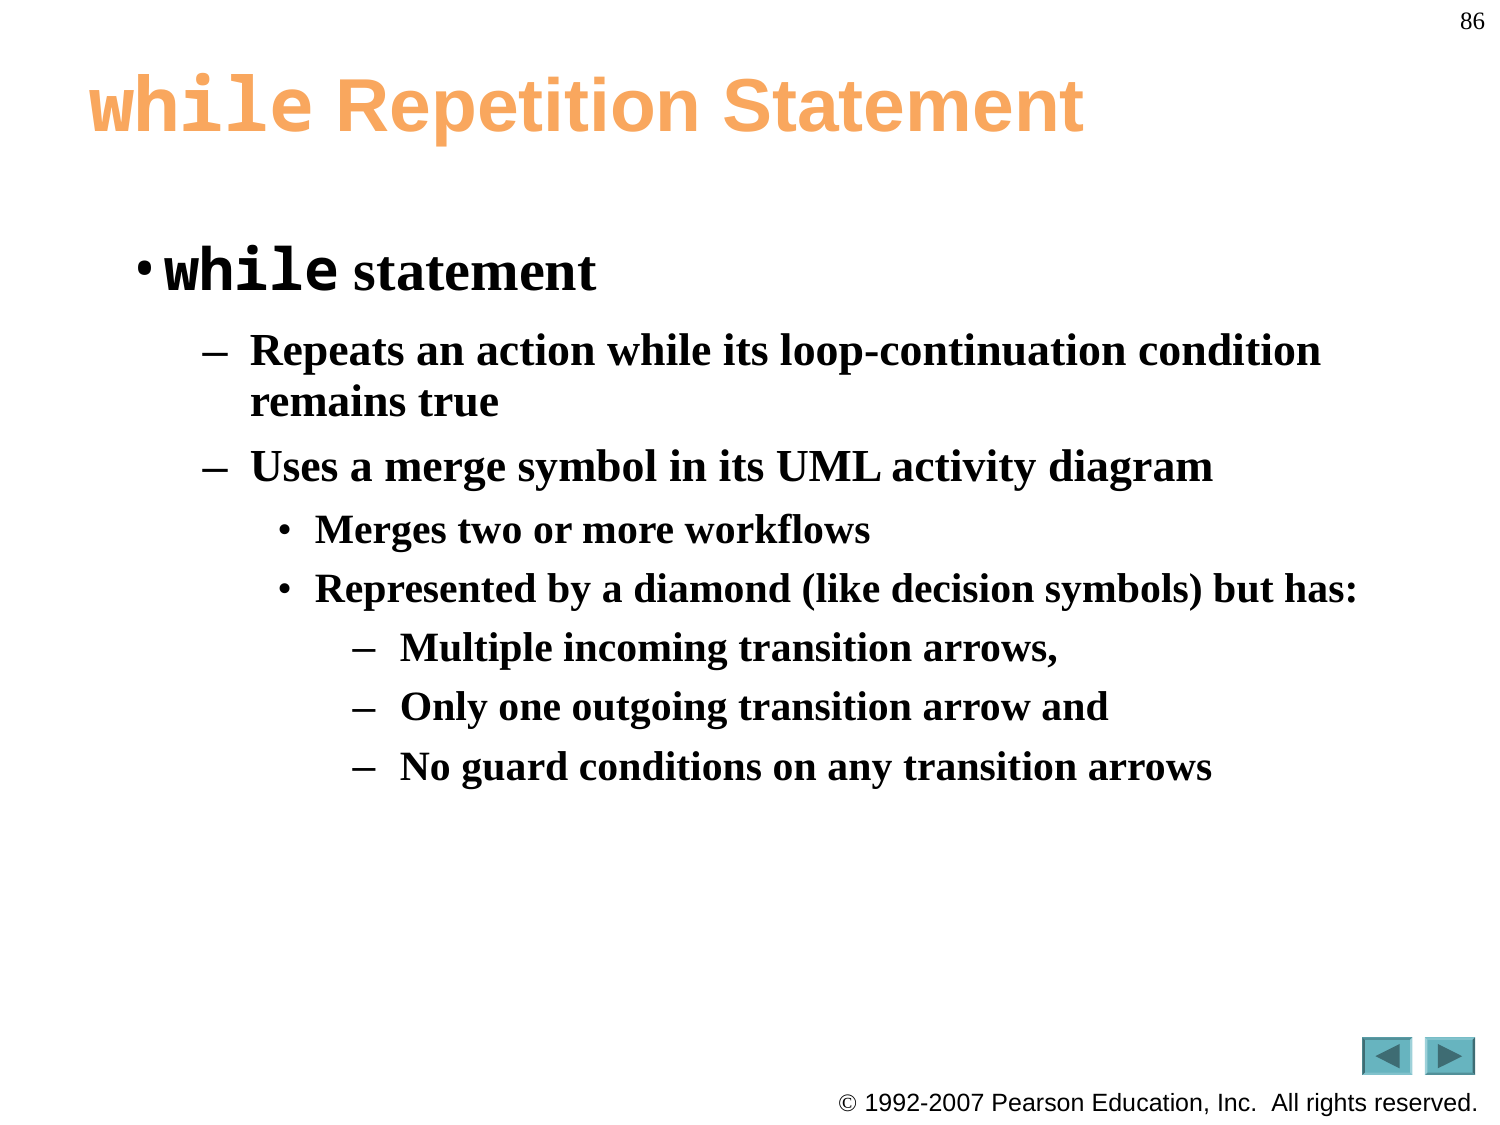

86
# while Repetition Statement
while statement
Repeats an action while its loop-continuation condition remains true
Uses a merge symbol in its UML activity diagram
Merges two or more workflows
Represented by a diamond (like decision symbols) but has:
Multiple incoming transition arrows,
Only one outgoing transition arrow and
No guard conditions on any transition arrows